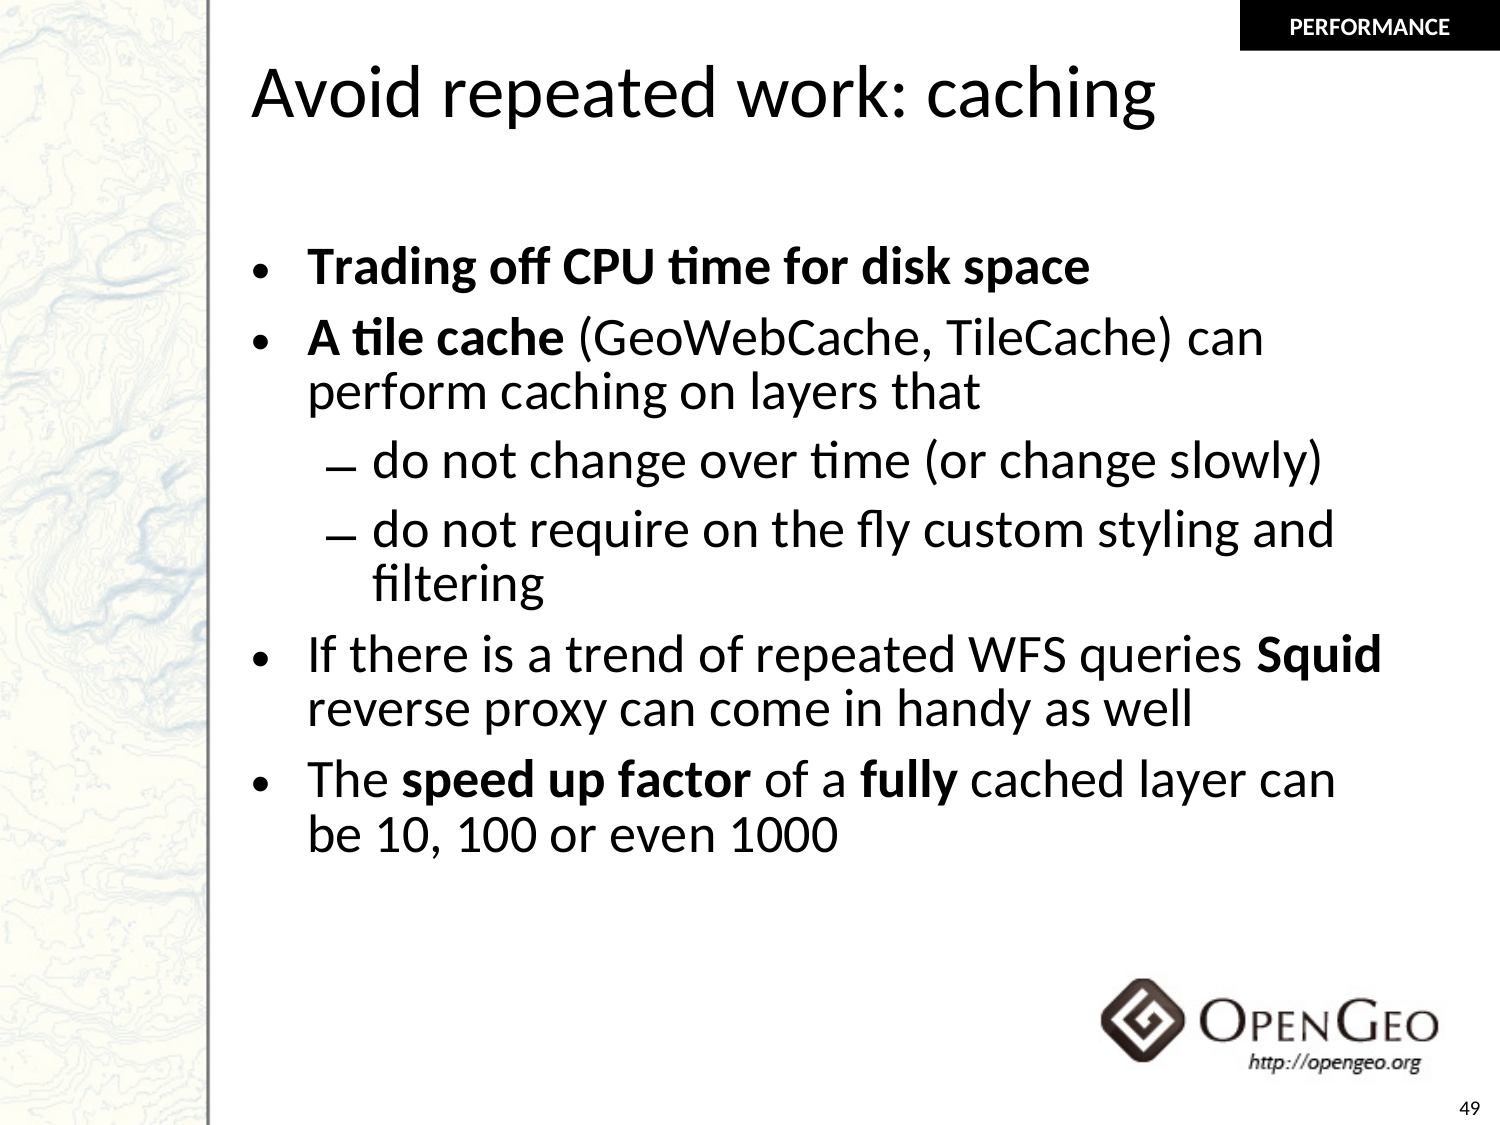

PERFORMANCE
# Avoid repeated work: caching
Trading off CPU time for disk space
A tile cache (GeoWebCache, TileCache) can perform caching on layers that
do not change over time (or change slowly)
do not require on the fly custom styling and filtering
If there is a trend of repeated WFS queries Squid reverse proxy can come in handy as well
The speed up factor of a fully cached layer can be 10, 100 or even 1000